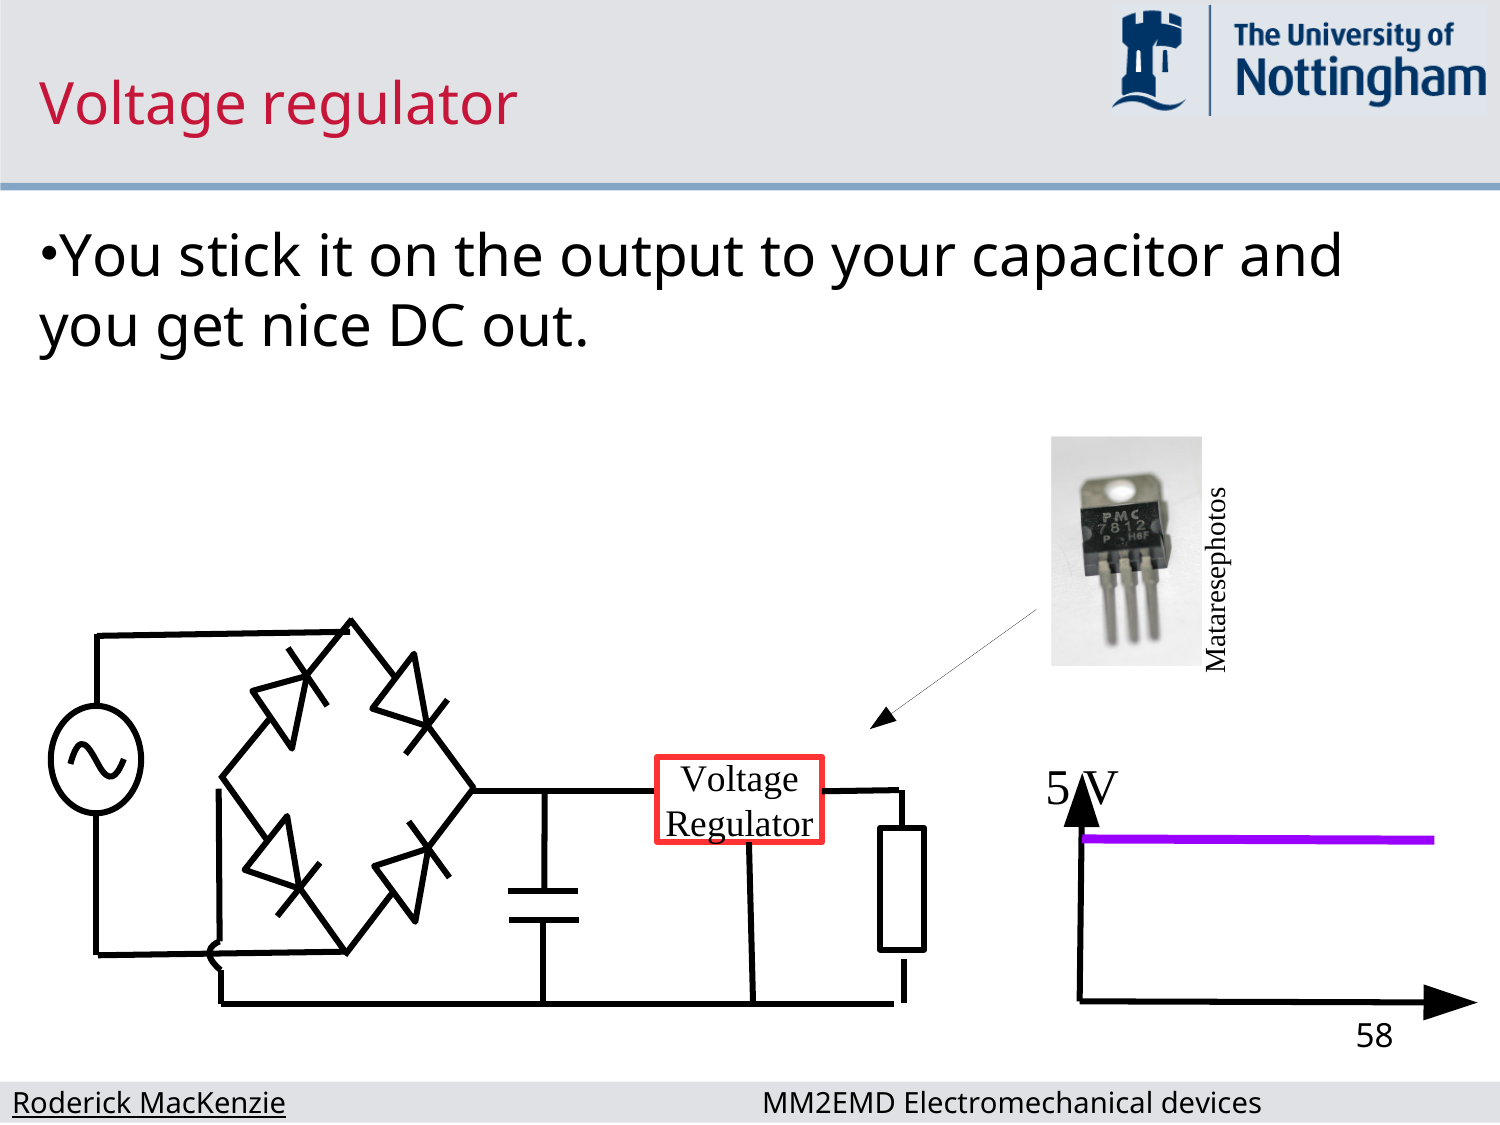

# Voltage regulator
You stick it on the output to your capacitor and you get nice DC out.
Mataresephotos
5 V
Voltage
Regulator